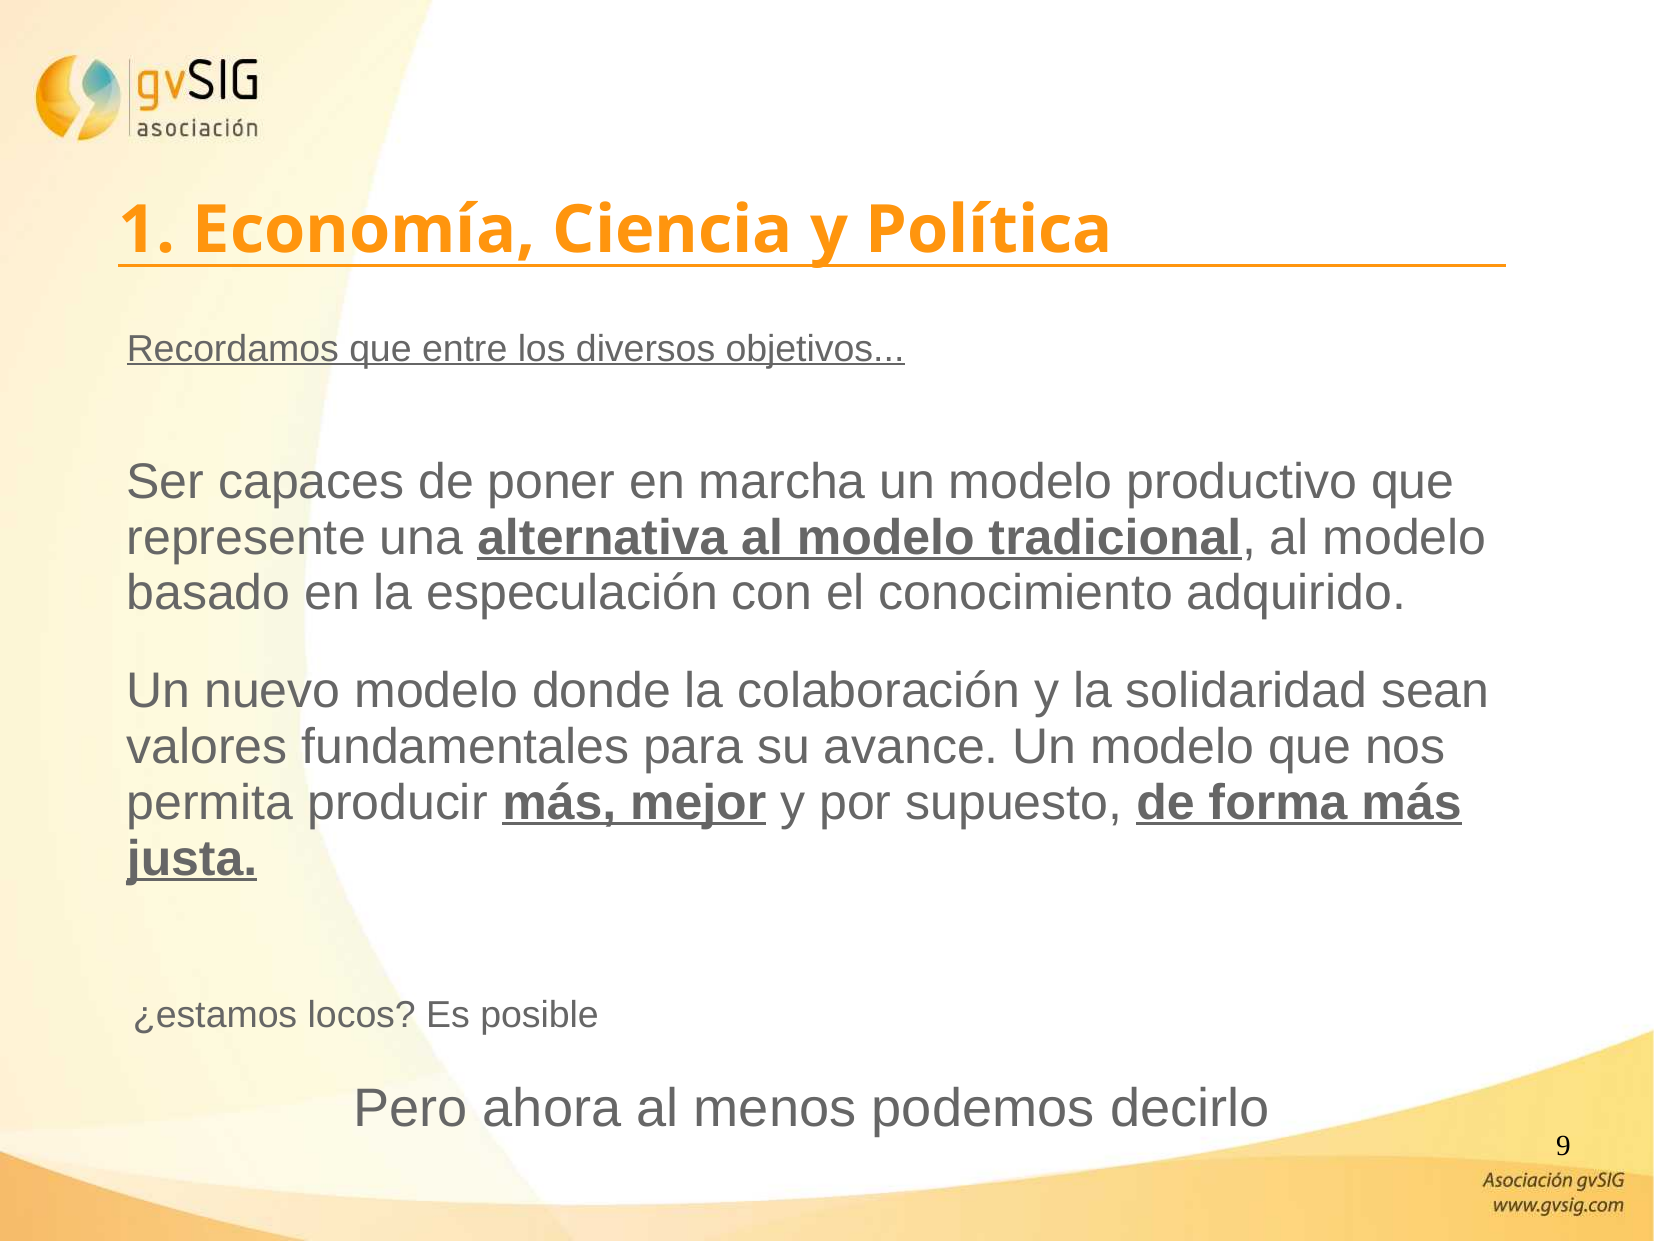

# 1. Economía, Ciencia y Política
Recordamos que entre los diversos objetivos...
Ser capaces de poner en marcha un modelo productivo que represente una alternativa al modelo tradicional, al modelo basado en la especulación con el conocimiento adquirido.
Un nuevo modelo donde la colaboración y la solidaridad sean valores fundamentales para su avance. Un modelo que nos permita producir más, mejor y por supuesto, de forma más justa.
¿estamos locos? Es posible
Pero ahora al menos podemos decirlo
9